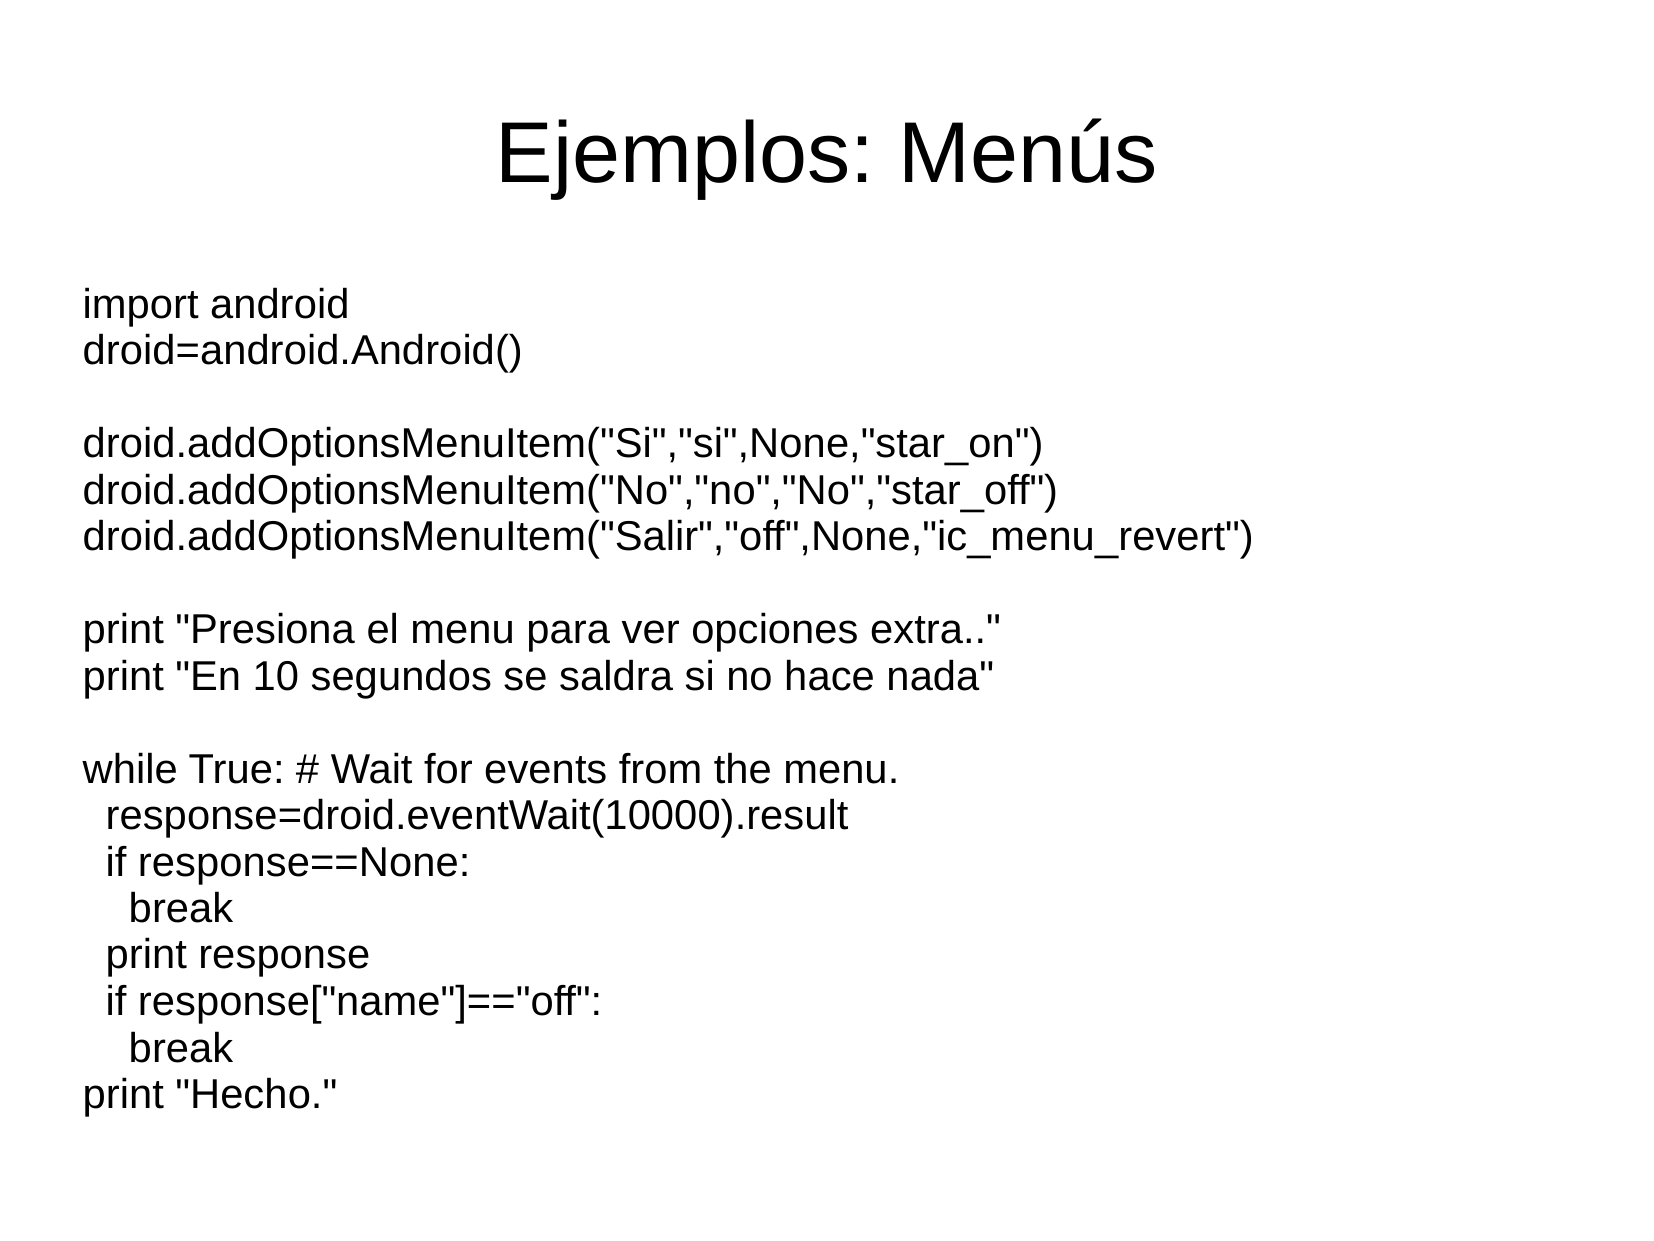

# Ejemplos: Menús
import android
droid=android.Android()
droid.addOptionsMenuItem("Si","si",None,"star_on")
droid.addOptionsMenuItem("No","no","No","star_off")
droid.addOptionsMenuItem("Salir","off",None,"ic_menu_revert")
print "Presiona el menu para ver opciones extra.."
print "En 10 segundos se saldra si no hace nada"
while True: # Wait for events from the menu.
 response=droid.eventWait(10000).result
 if response==None:
 break
 print response
 if response["name"]=="off":
 break
print "Hecho."